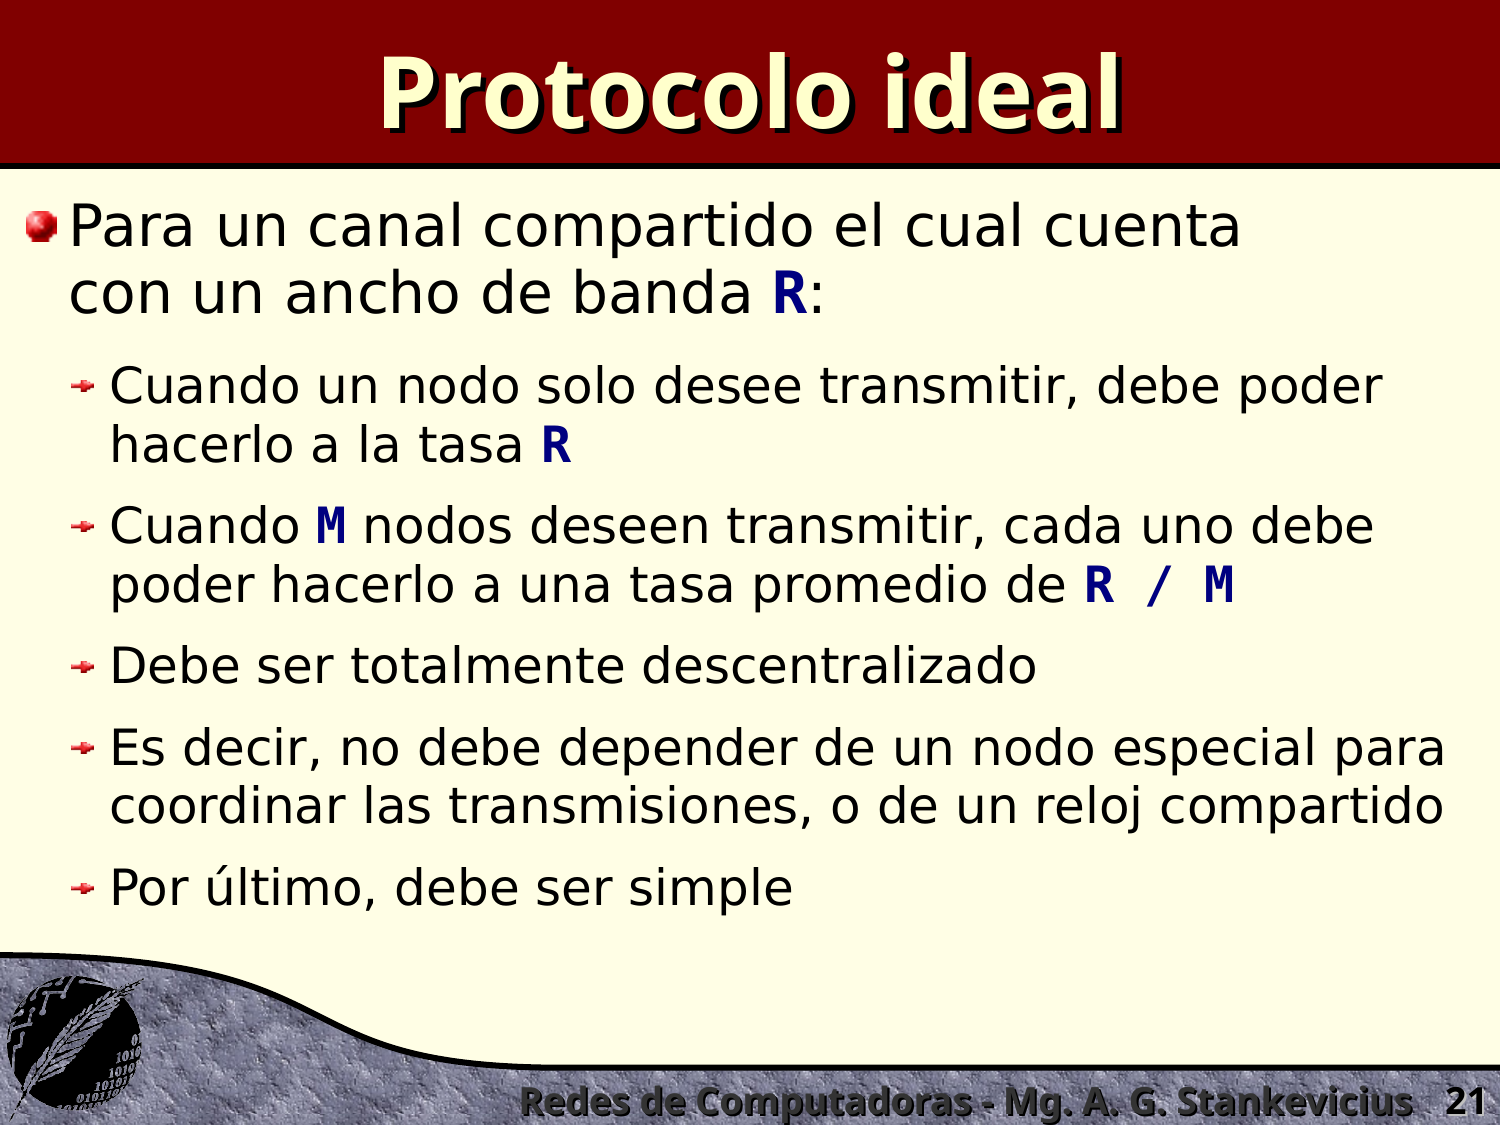

# Protocolo ideal
Para un canal compartido el cual cuenta
con un ancho de banda R:
Cuando un nodo solo desee transmitir, debe poder hacerlo a la tasa R
Cuando M nodos deseen transmitir, cada uno debe poder hacerlo a una tasa promedio de R / M
Debe ser totalmente descentralizado
Es decir, no debe depender de un nodo especial para coordinar las transmisiones, o de un reloj compartido
Por último, debe ser simple
21